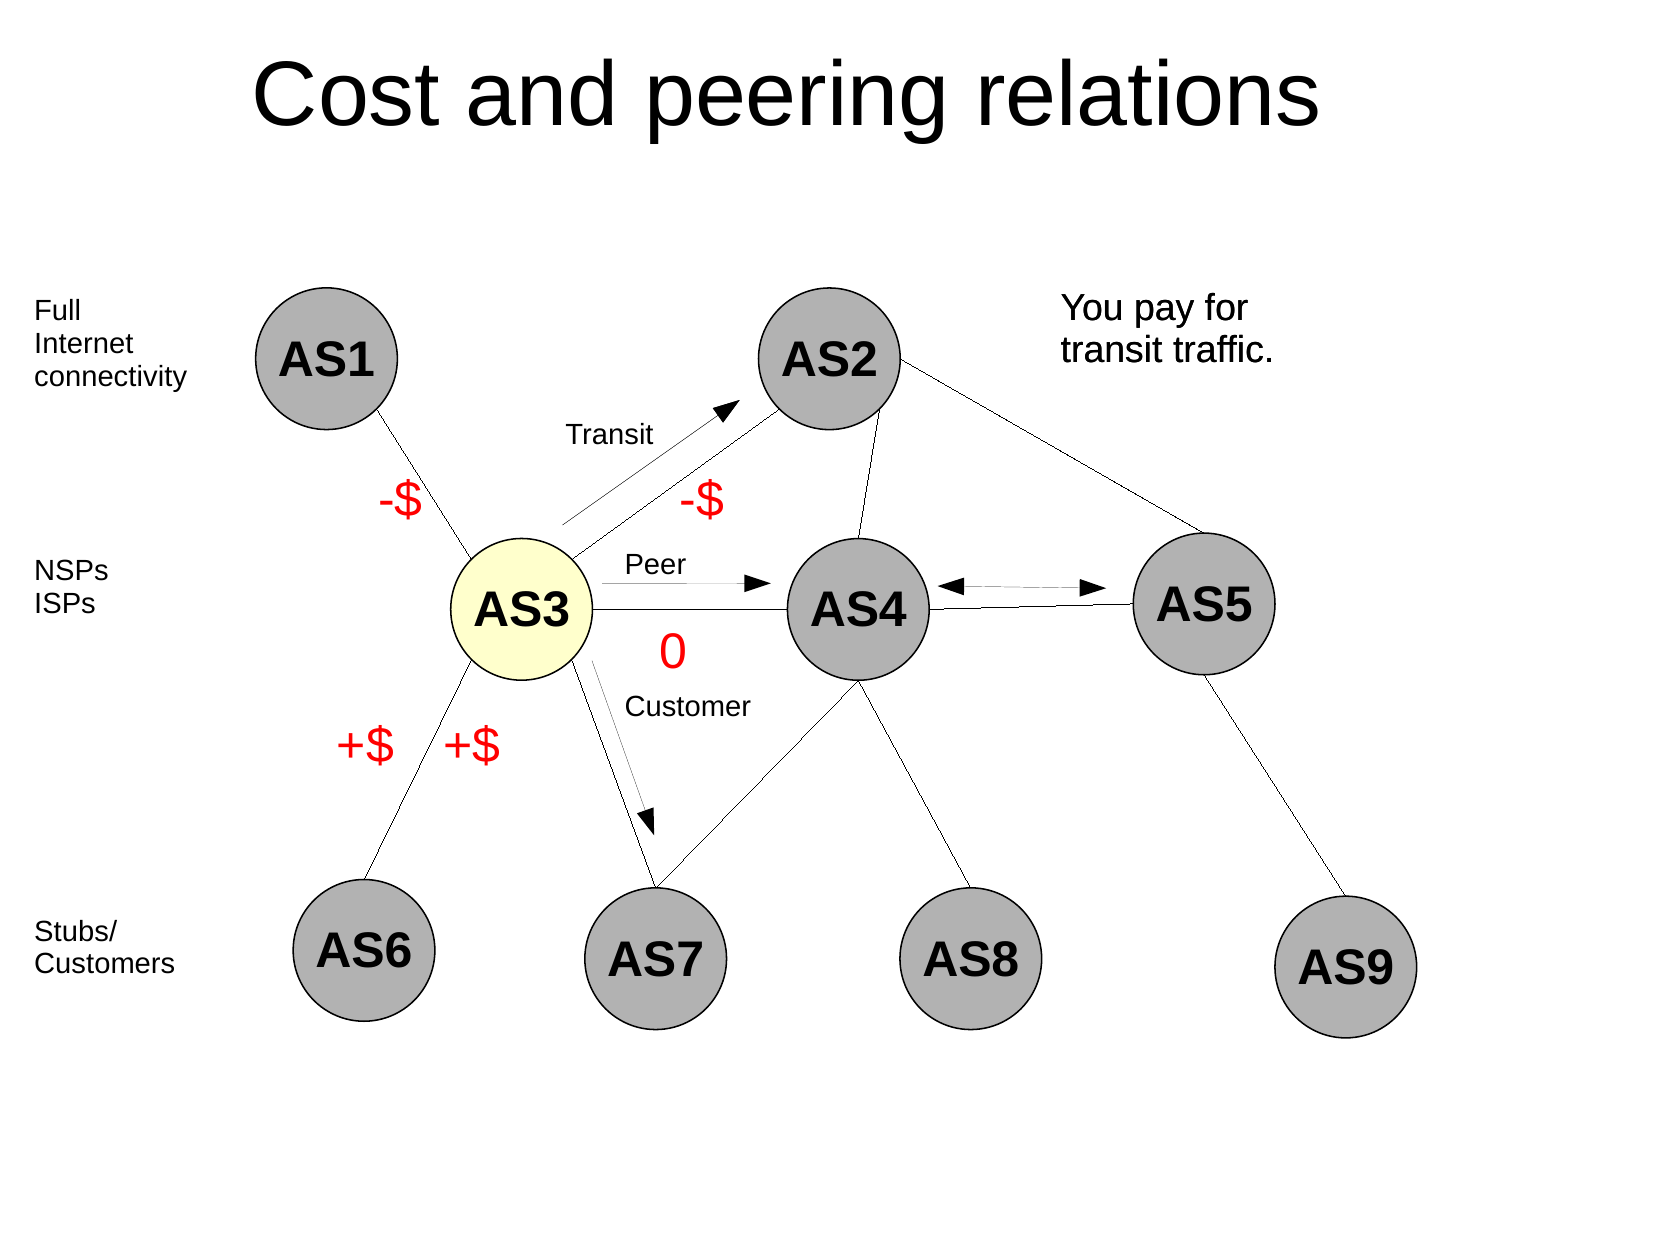

# Cost and peering relations
You pay for transit traffic.
You pay for transit traffic.
Full
Internet
connectivity
AS1
AS2
Transit
-$
-$
AS5
AS3
AS4
Peer
NSPs
ISPs
0
Customer
+$
+$
AS6
AS7
AS8
AS9
Stubs/
Customers